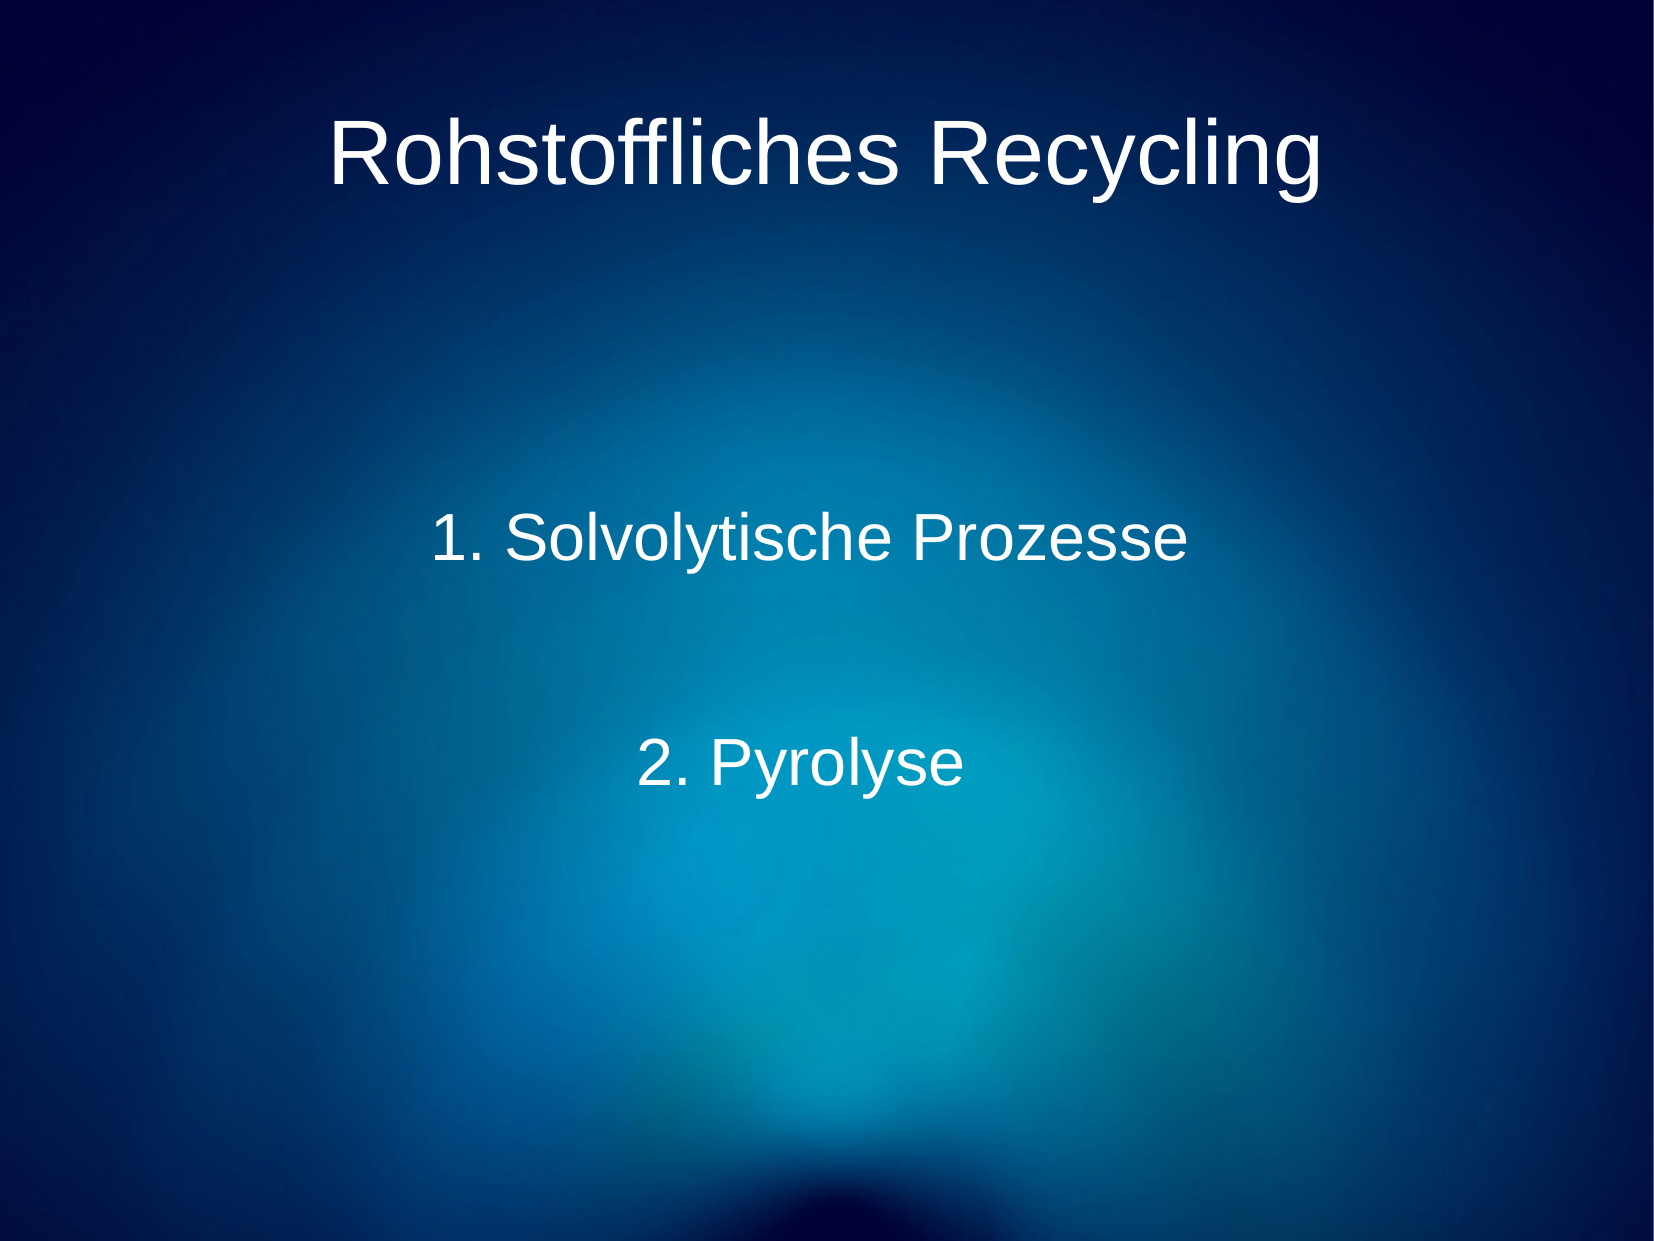

# Rohstoffliches Recycling
1. Solvolytische Prozesse
2. Pyrolyse